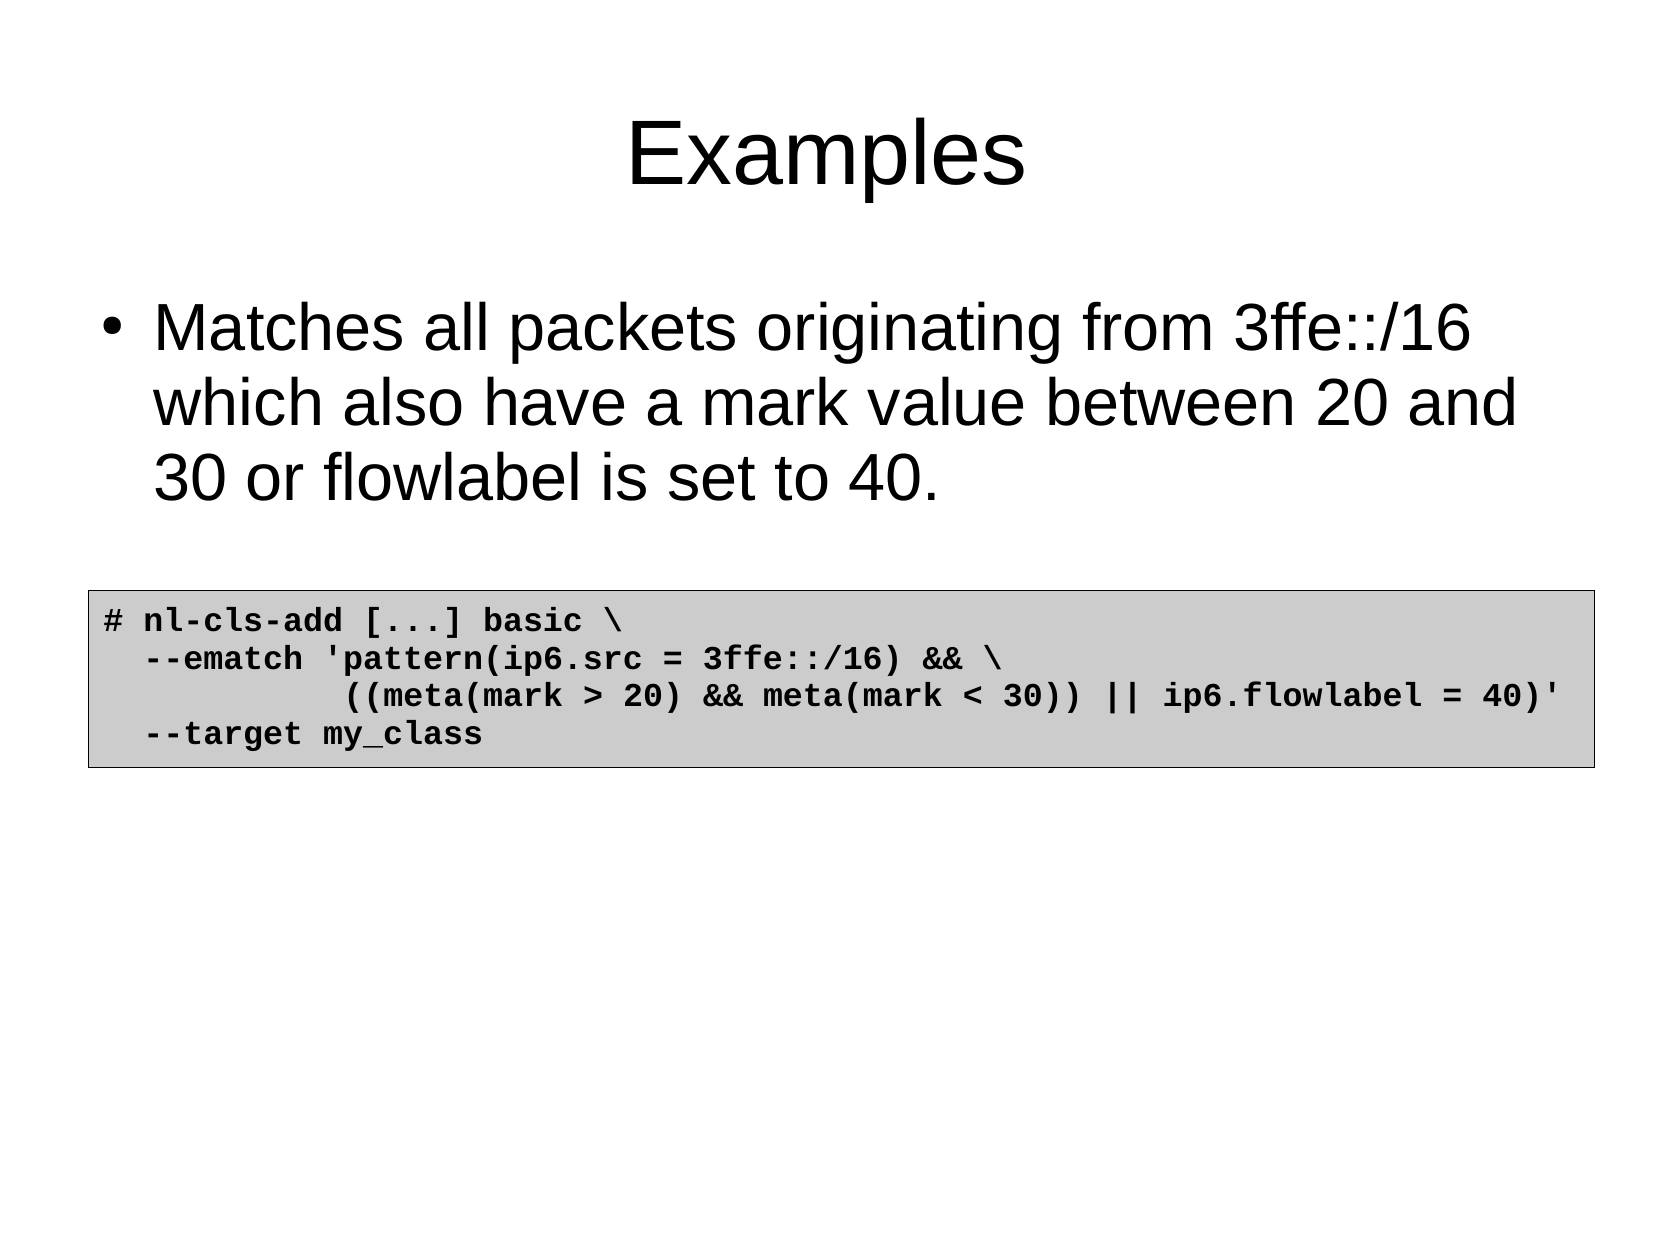

# Examples
Matches all packets originating from 3ffe::/16 which also have a mark value between 20 and 30 or flowlabel is set to 40.
# nl-cls-add [...] basic \
 --ematch 'pattern(ip6.src = 3ffe::/16) && \
 ((meta(mark > 20) && meta(mark < 30)) || ip6.flowlabel = 40)'
 --target my_class